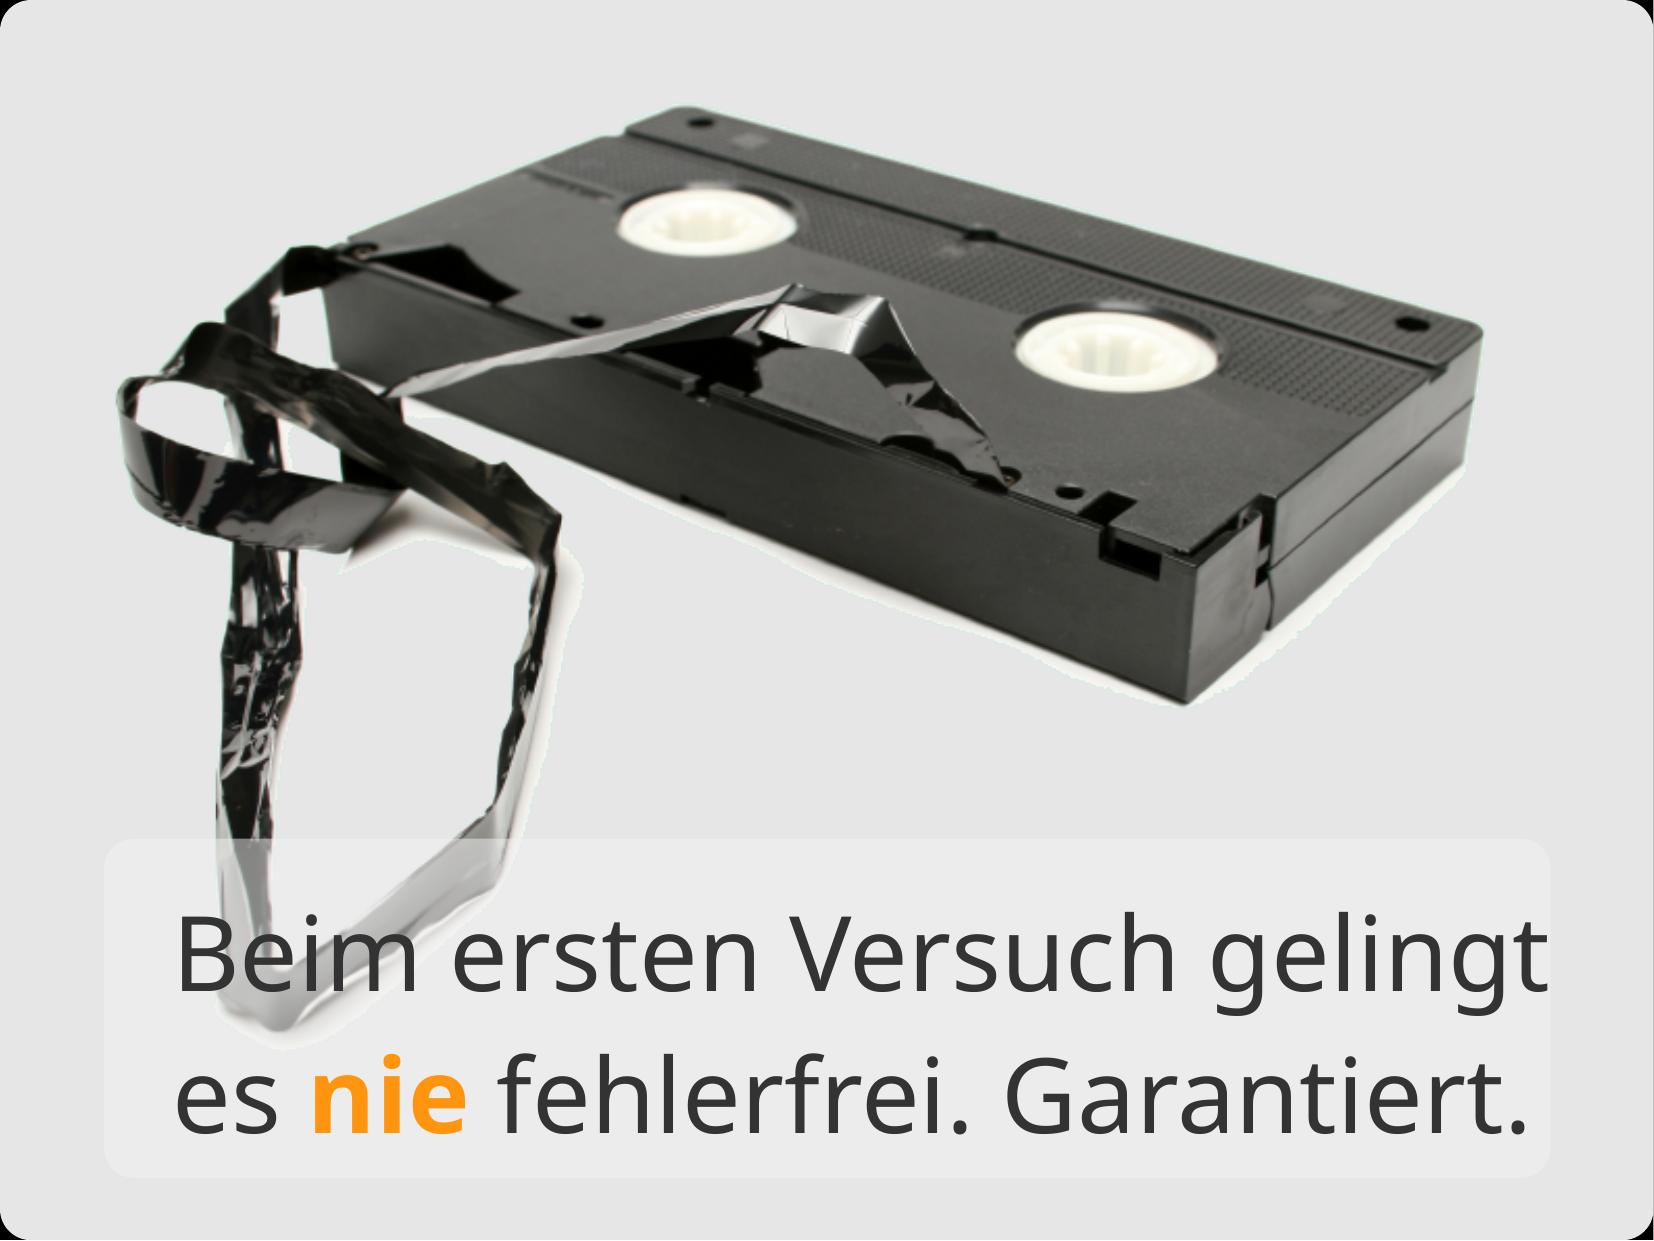

Beim ersten Versuch gelingt
es nie fehlerfrei. Garantiert.